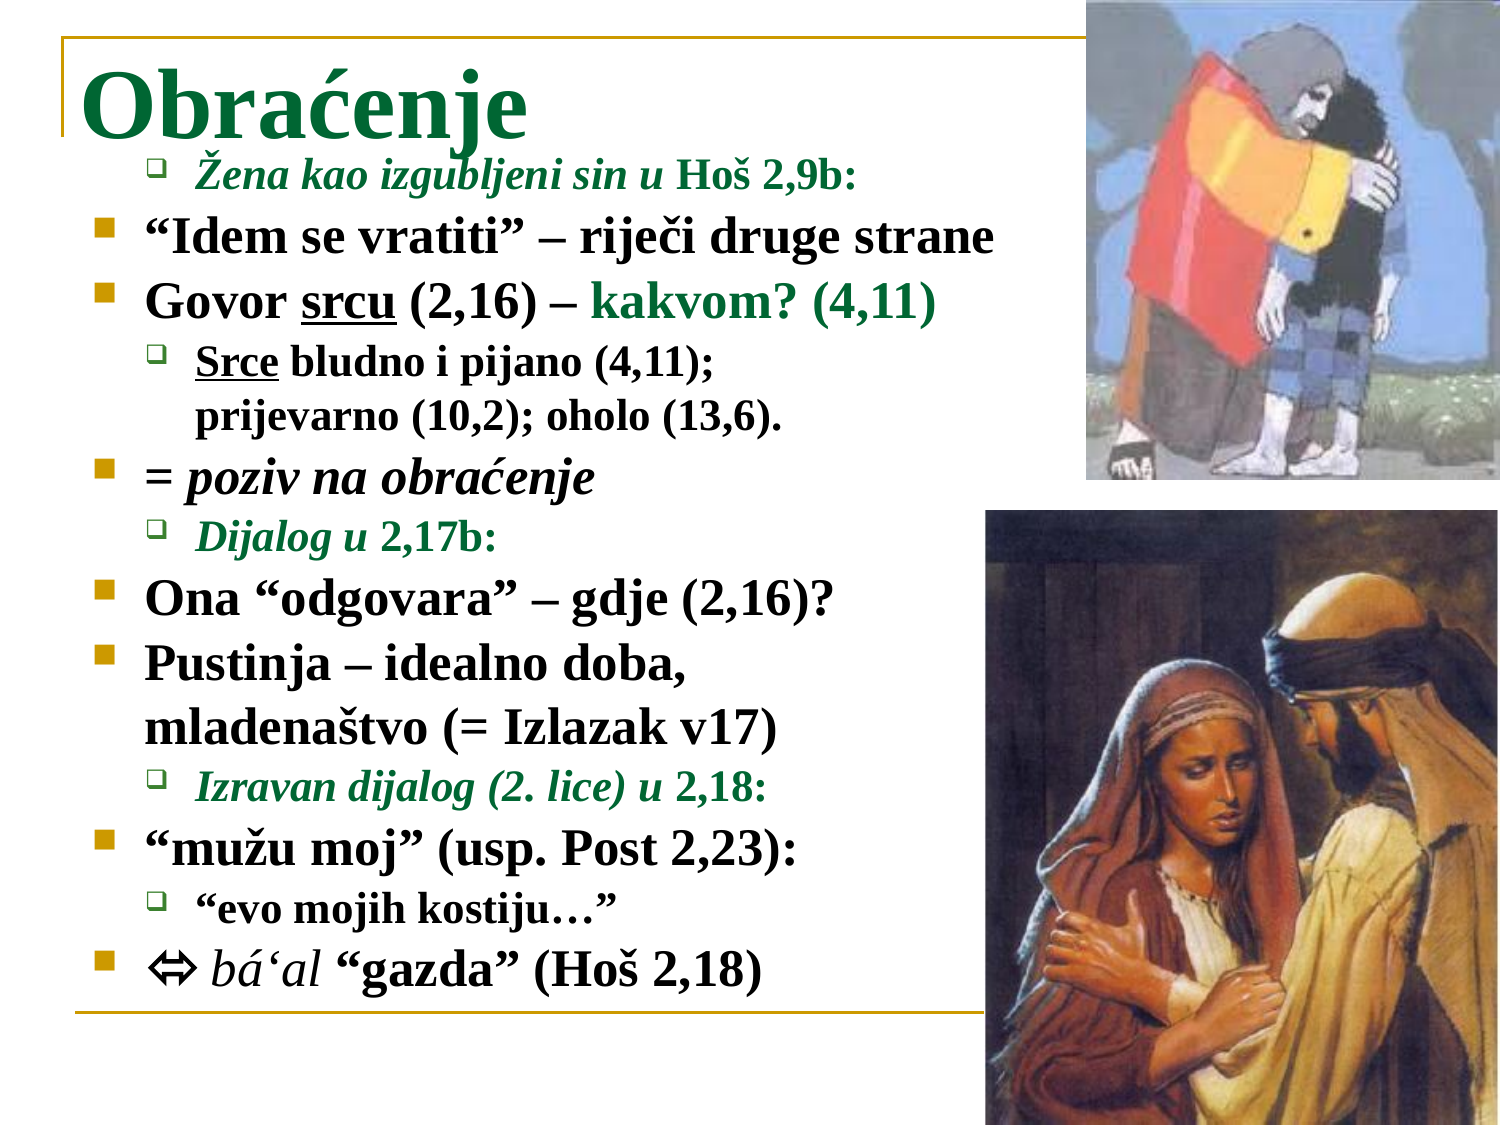

# Obraćenje
Žena kao izgubljeni sin u Hoš 2,9b:
“Idem se vratiti” – riječi druge strane
Govor srcu (2,16) – kakvom? (4,11)
Srce bludno i pijano (4,11);
prijevarno (10,2); oholo (13,6).
= poziv na obraćenje
Dijalog u 2,17b:
Ona “odgovara” – gdje (2,16)?
Pustinja – idealno doba,
mladenaštvo (= Izlazak v17)
Izravan dijalog (2. lice) u 2,18:
“mužu moj” (usp. Post 2,23):
“evo mojih kostiju…”
 bá‘al “gazda” (Hoš 2,18)